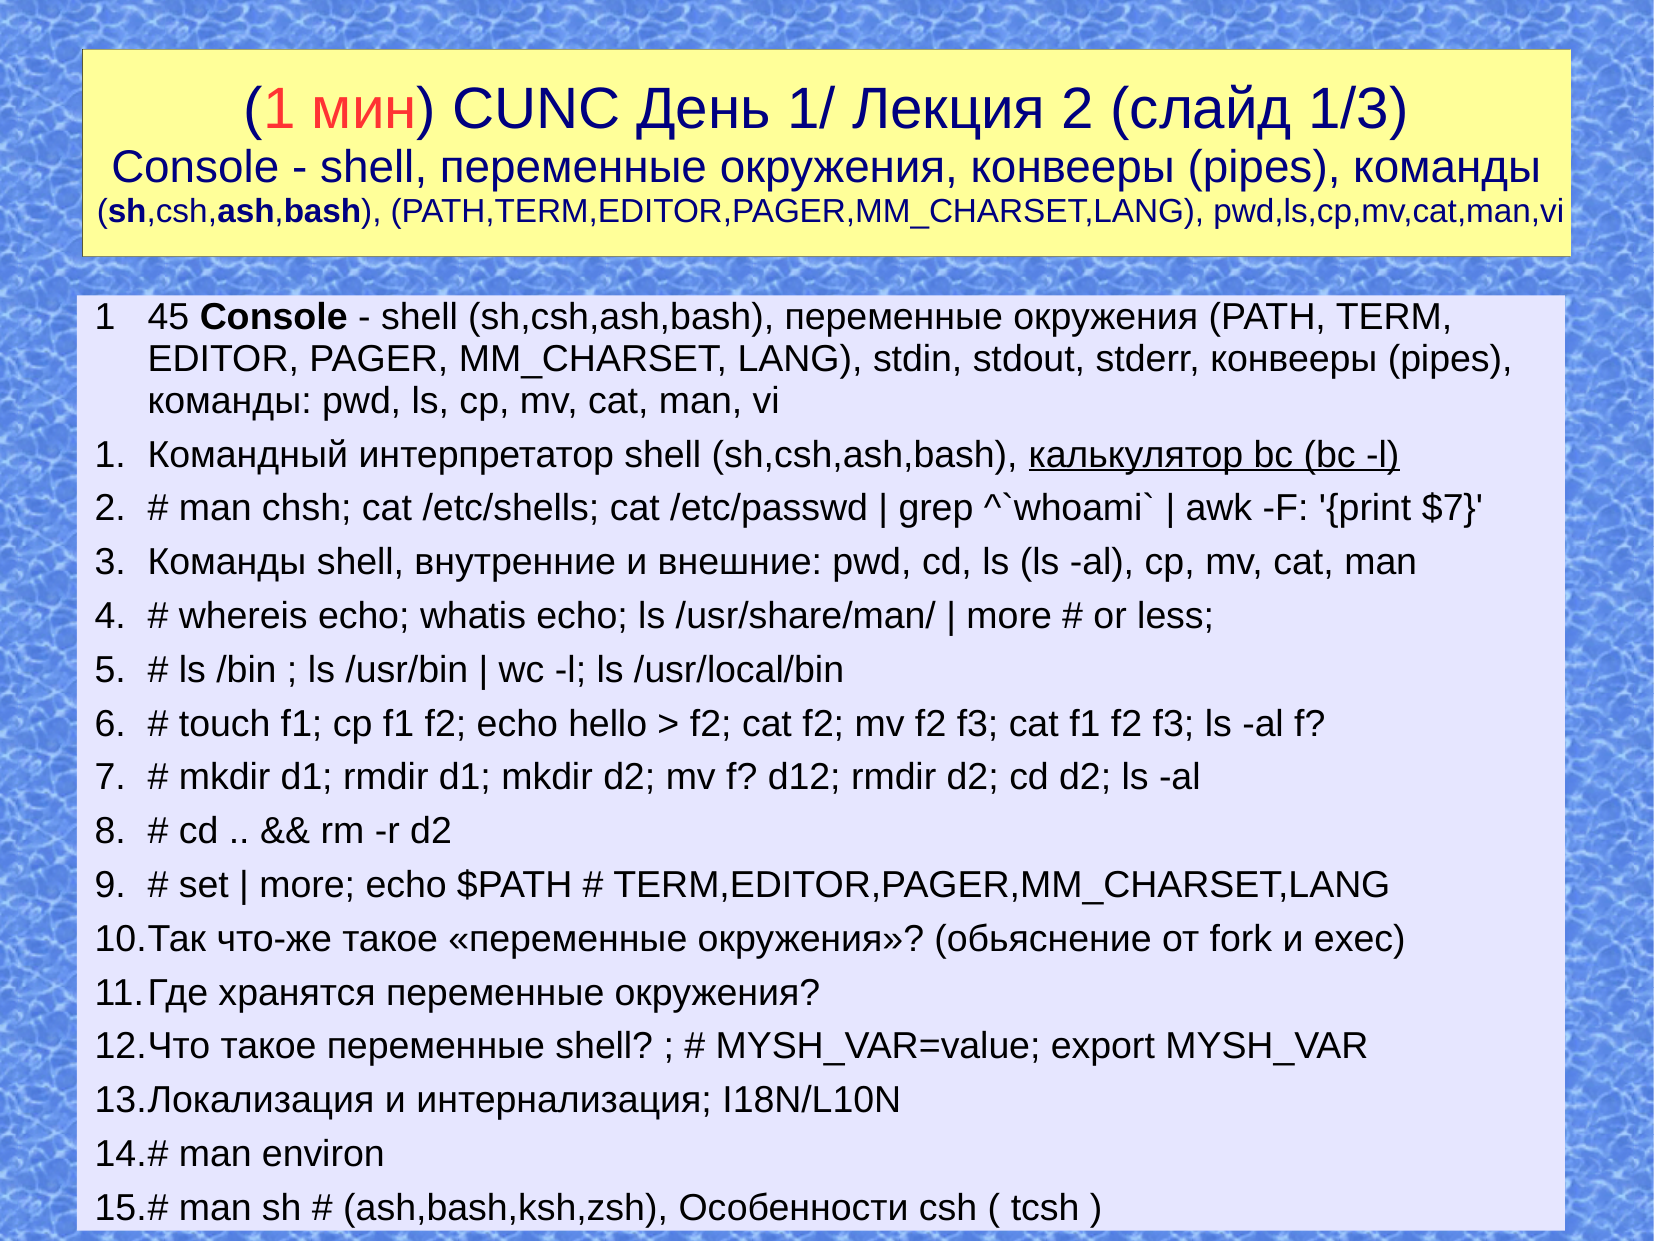

# (1 мин) CUNC День 1/ Лекция 2 (слайд 1/3) Console - shell, переменные окружения, конвееры (pipes), команды (sh,csh,ash,bash), (PATH,TERM,EDITOR,PAGER,MM_CHARSET,LANG), pwd,ls,cp,mv,cat,man,vi
45 Console - shell (sh,csh,ash,bash), переменные окружения (PATH, TERM, EDITOR, PAGER, MM_CHARSET, LANG), stdin, stdout, stderr, конвееры (pipes), команды: pwd, ls, cp, mv, cat, man, vi
Командный интерпретатор shell (sh,csh,ash,bash), калькулятор bc (bc -l)
# man chsh; cat /etc/shells; cat /etc/passwd | grep ^`whoami` | awk -F: '{print $7}'
Команды shell, внутренние и внешние: pwd, cd, ls (ls -al), cp, mv, cat, man
# whereis echo; whatis echo; ls /usr/share/man/ | more # or less;
# ls /bin ; ls /usr/bin | wc -l; ls /usr/local/bin
# touch f1; cp f1 f2; echo hello > f2; cat f2; mv f2 f3; cat f1 f2 f3; ls -al f?
# mkdir d1; rmdir d1; mkdir d2; mv f? d12; rmdir d2; cd d2; ls -al
# cd .. && rm -r d2
# set | more; echo $PATH # TERM,EDITOR,PAGER,MM_CHARSET,LANG
Так что-же такое «переменные окружения»? (обьяснение от fork и exec)
Где хранятся переменные окружения?
Что такое переменные shell? ; # MYSH_VAR=value; export MYSH_VAR
Локализация и интернализация; I18N/L10N
# man environ
# man sh # (ash,bash,ksh,zsh), Особенности csh ( tcsh )